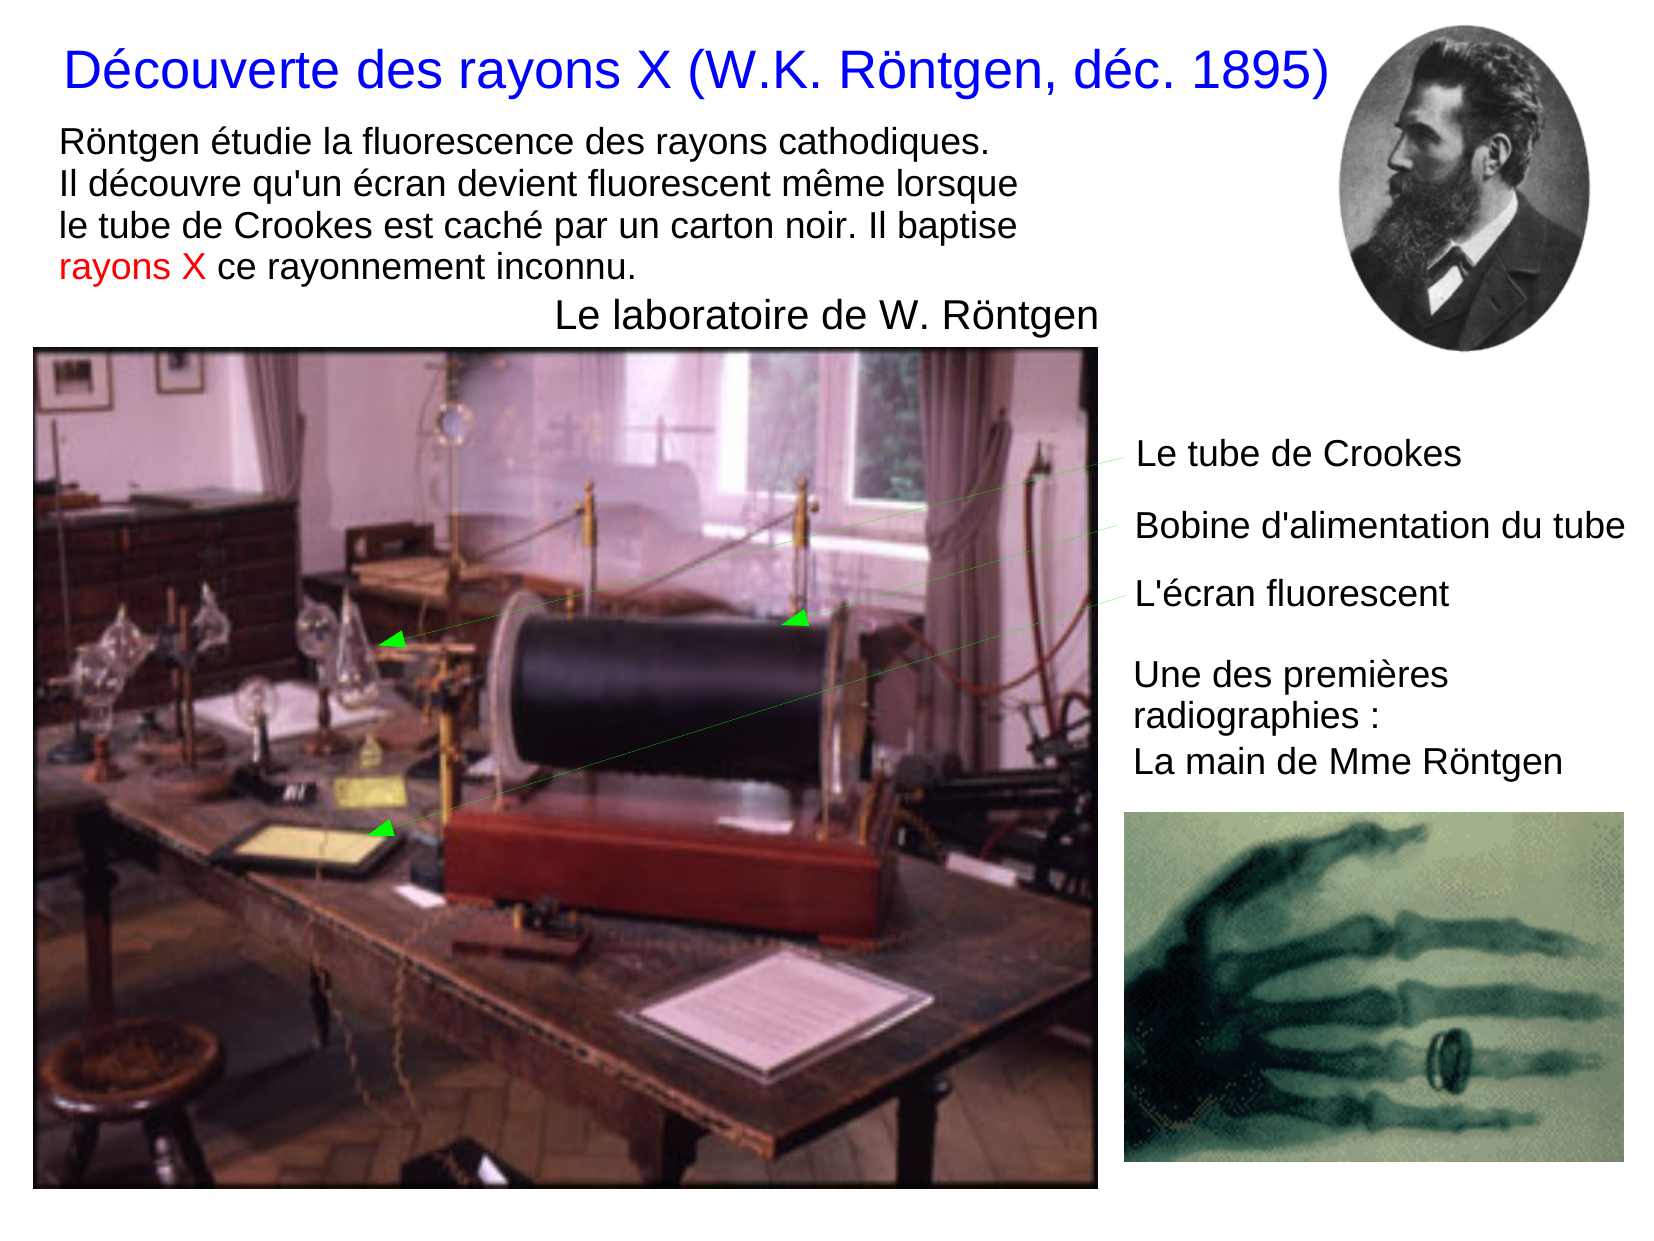

Découverte des rayons X (W.K. Röntgen, déc. 1895)
Röntgen étudie la fluorescence des rayons cathodiques.
Il découvre qu'un écran devient fluorescent même lorsque
le tube de Crookes est caché par un carton noir. Il baptise
rayons X ce rayonnement inconnu.
Le laboratoire de W. Röntgen
Le tube de Crookes
Bobine d'alimentation du tube
L'écran fluorescent
Une des premières
radiographies :
La main de Mme Röntgen